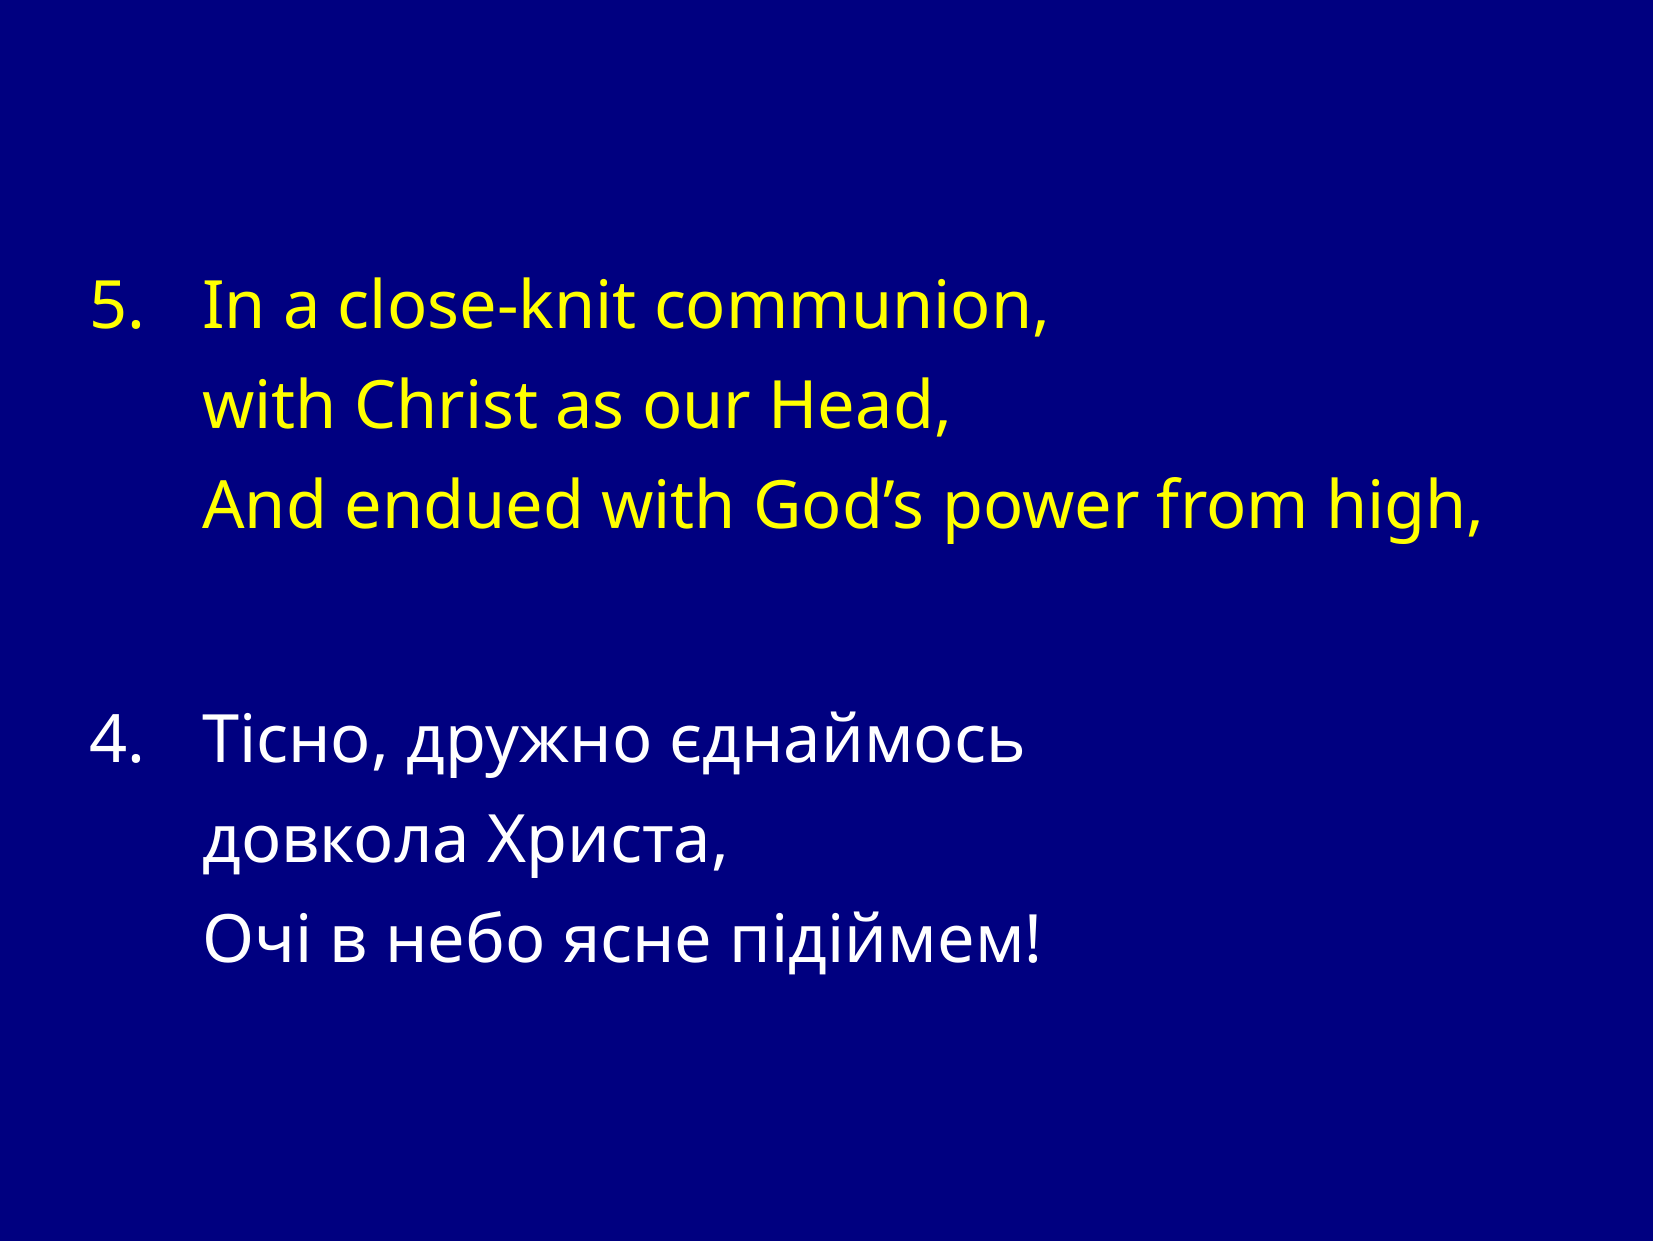

5.	In a close-knit communion,
	with Christ as our Head,
	And endued with God’s power from high,
4.	Тісно, дружно єднаймось
	довкола Христа,
	Очі в небо ясне підіймем!